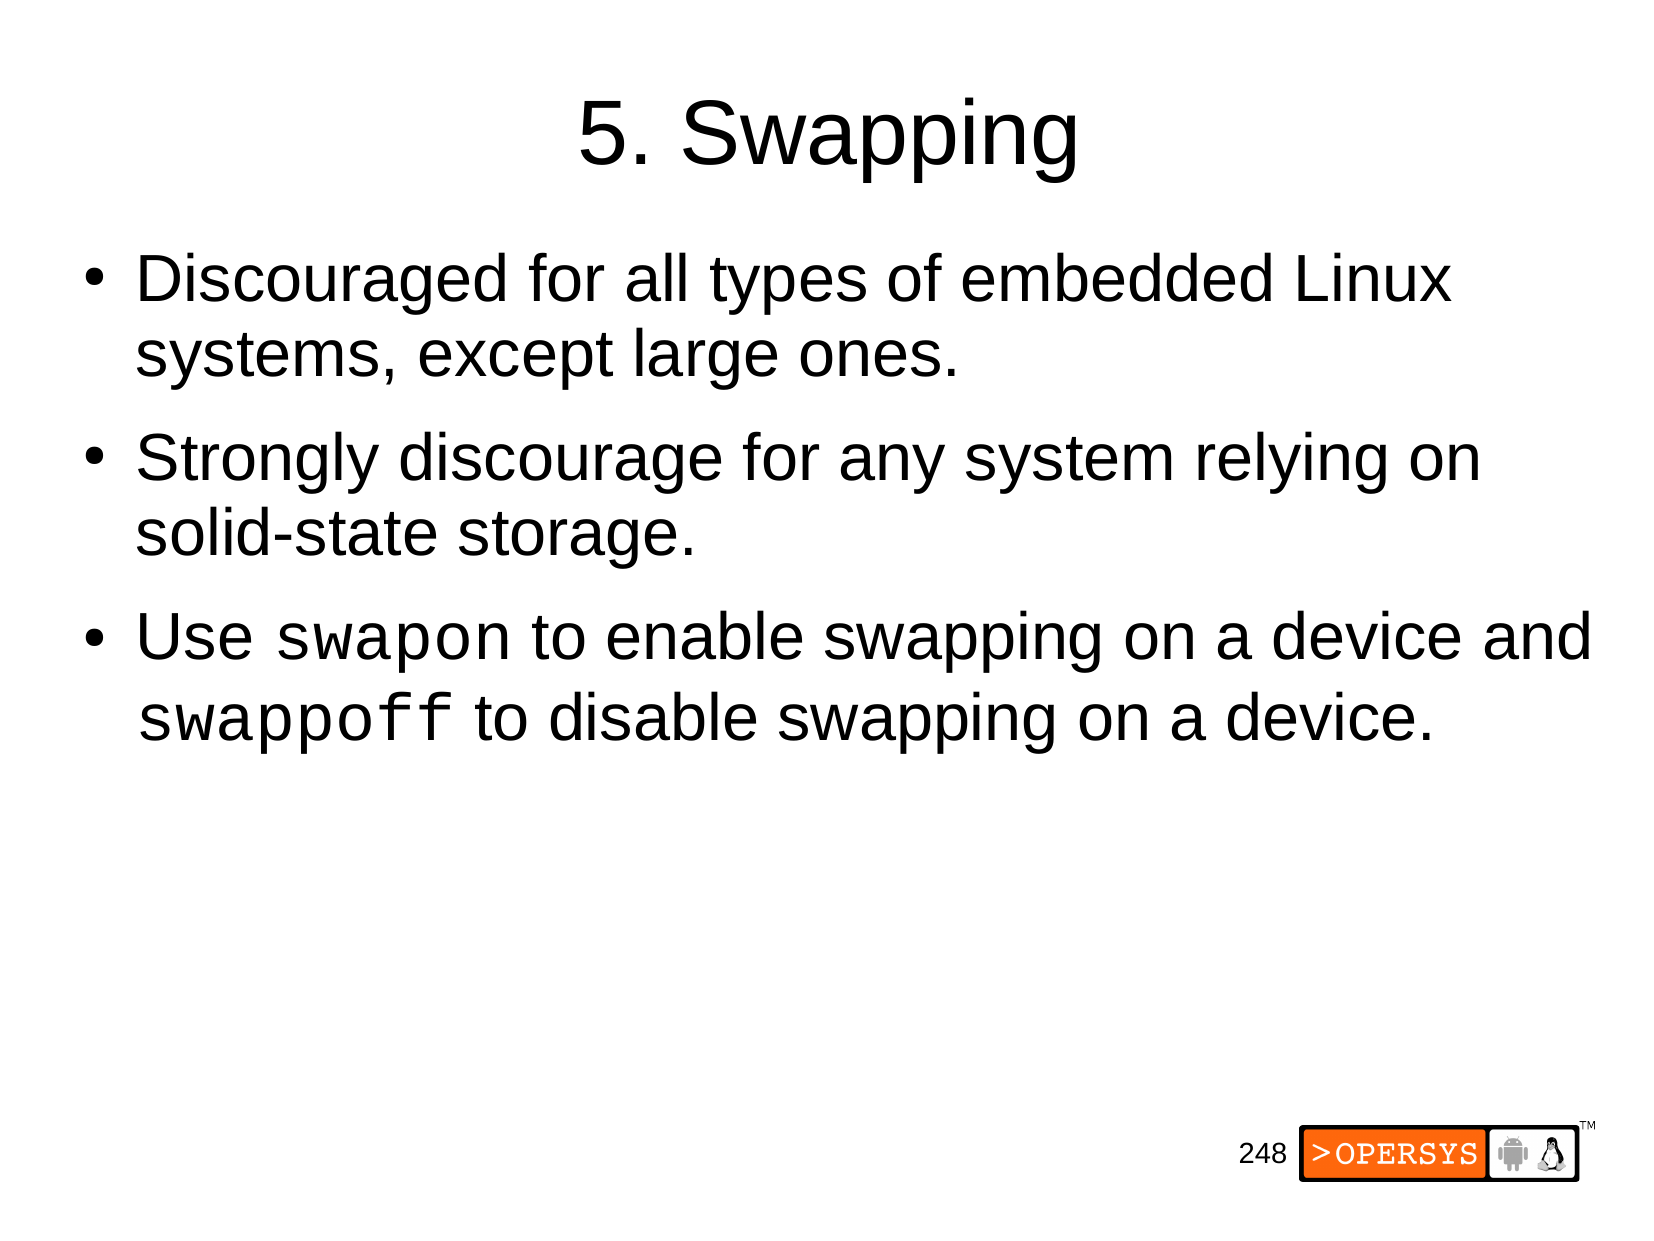

# 5. Swapping
Discouraged for all types of embedded Linux systems, except large ones.
Strongly discourage for any system relying on solid-state storage.
Use swapon to enable swapping on a device and swappoff to disable swapping on a device.